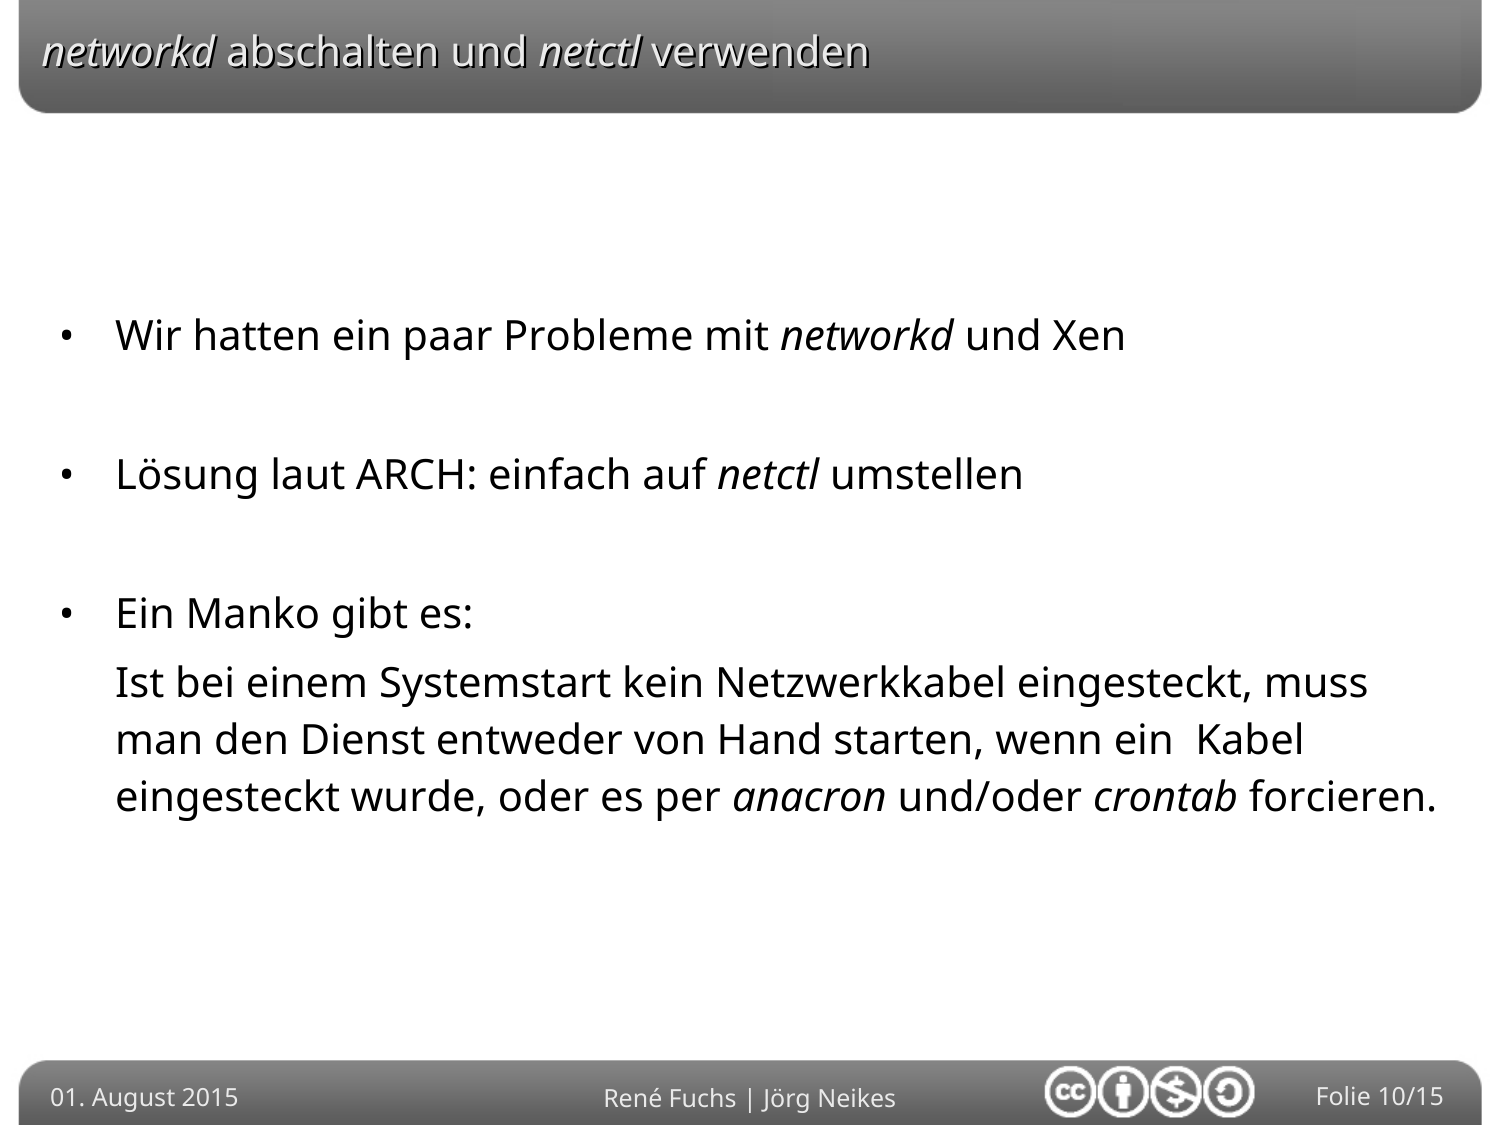

# networkd abschalten und netctl verwenden
Wir hatten ein paar Probleme mit networkd und Xen
Lösung laut ARCH: einfach auf netctl umstellen
Ein Manko gibt es:
Ist bei einem Systemstart kein Netzwerkkabel eingesteckt, muss man den Dienst entweder von Hand starten, wenn ein Kabel eingesteckt wurde, oder es per anacron und/oder crontab forcieren.
10
01. August 2015
René Fuchs | Jörg Neikes